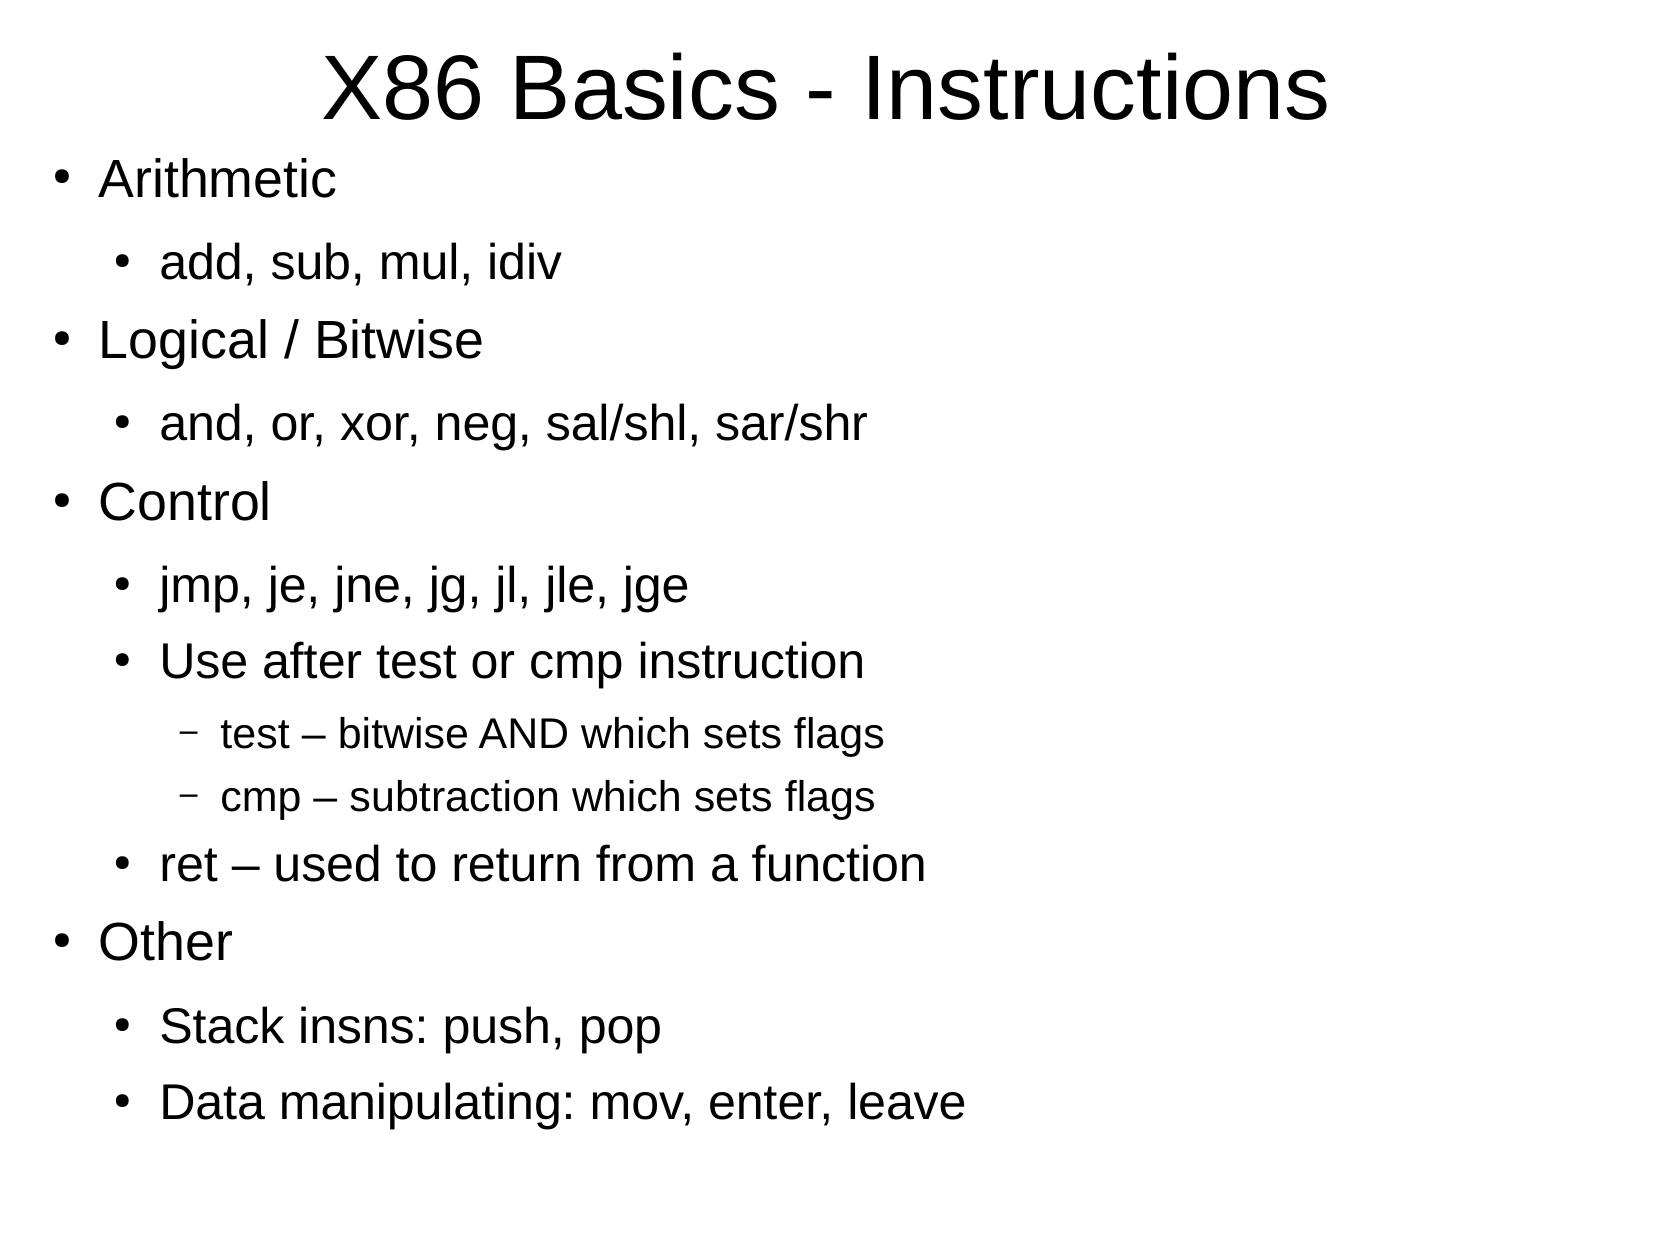

# X86 Basics - Instructions
Arithmetic
add, sub, mul, idiv
Logical / Bitwise
and, or, xor, neg, sal/shl, sar/shr
Control
jmp, je, jne, jg, jl, jle, jge
Use after test or cmp instruction
test – bitwise AND which sets flags
cmp – subtraction which sets flags
ret – used to return from a function
Other
Stack insns: push, pop
Data manipulating: mov, enter, leave